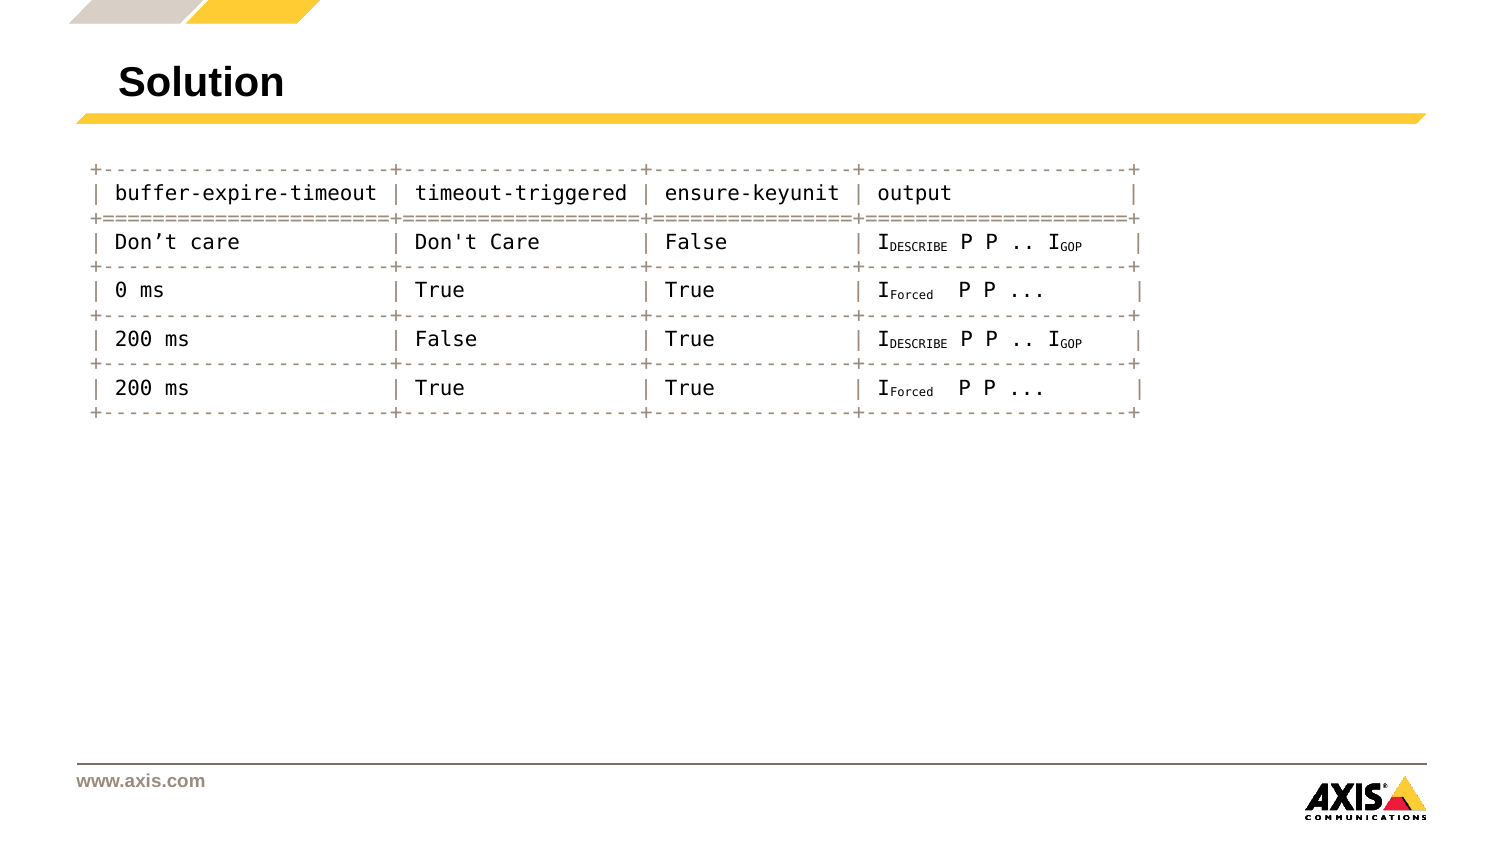

# Solution
+-----------------------+-------------------+----------------+---------------------+
| buffer-expire-timeout | timeout-triggered | ensure-keyunit | output |
+=======================+===================+================+=====================+
| Don’t care | Don't Care | False | IDESCRIBE P P .. IGOP |
+-----------------------+-------------------+----------------+---------------------+
| 0 ms | True | True | IForced P P ... |
+-----------------------+-------------------+----------------+---------------------+
| 200 ms | False | True | IDESCRIBE P P .. IGOP |
+-----------------------+-------------------+----------------+---------------------+
| 200 ms | True | True | IForced P P ... |
+-----------------------+-------------------+----------------+---------------------+